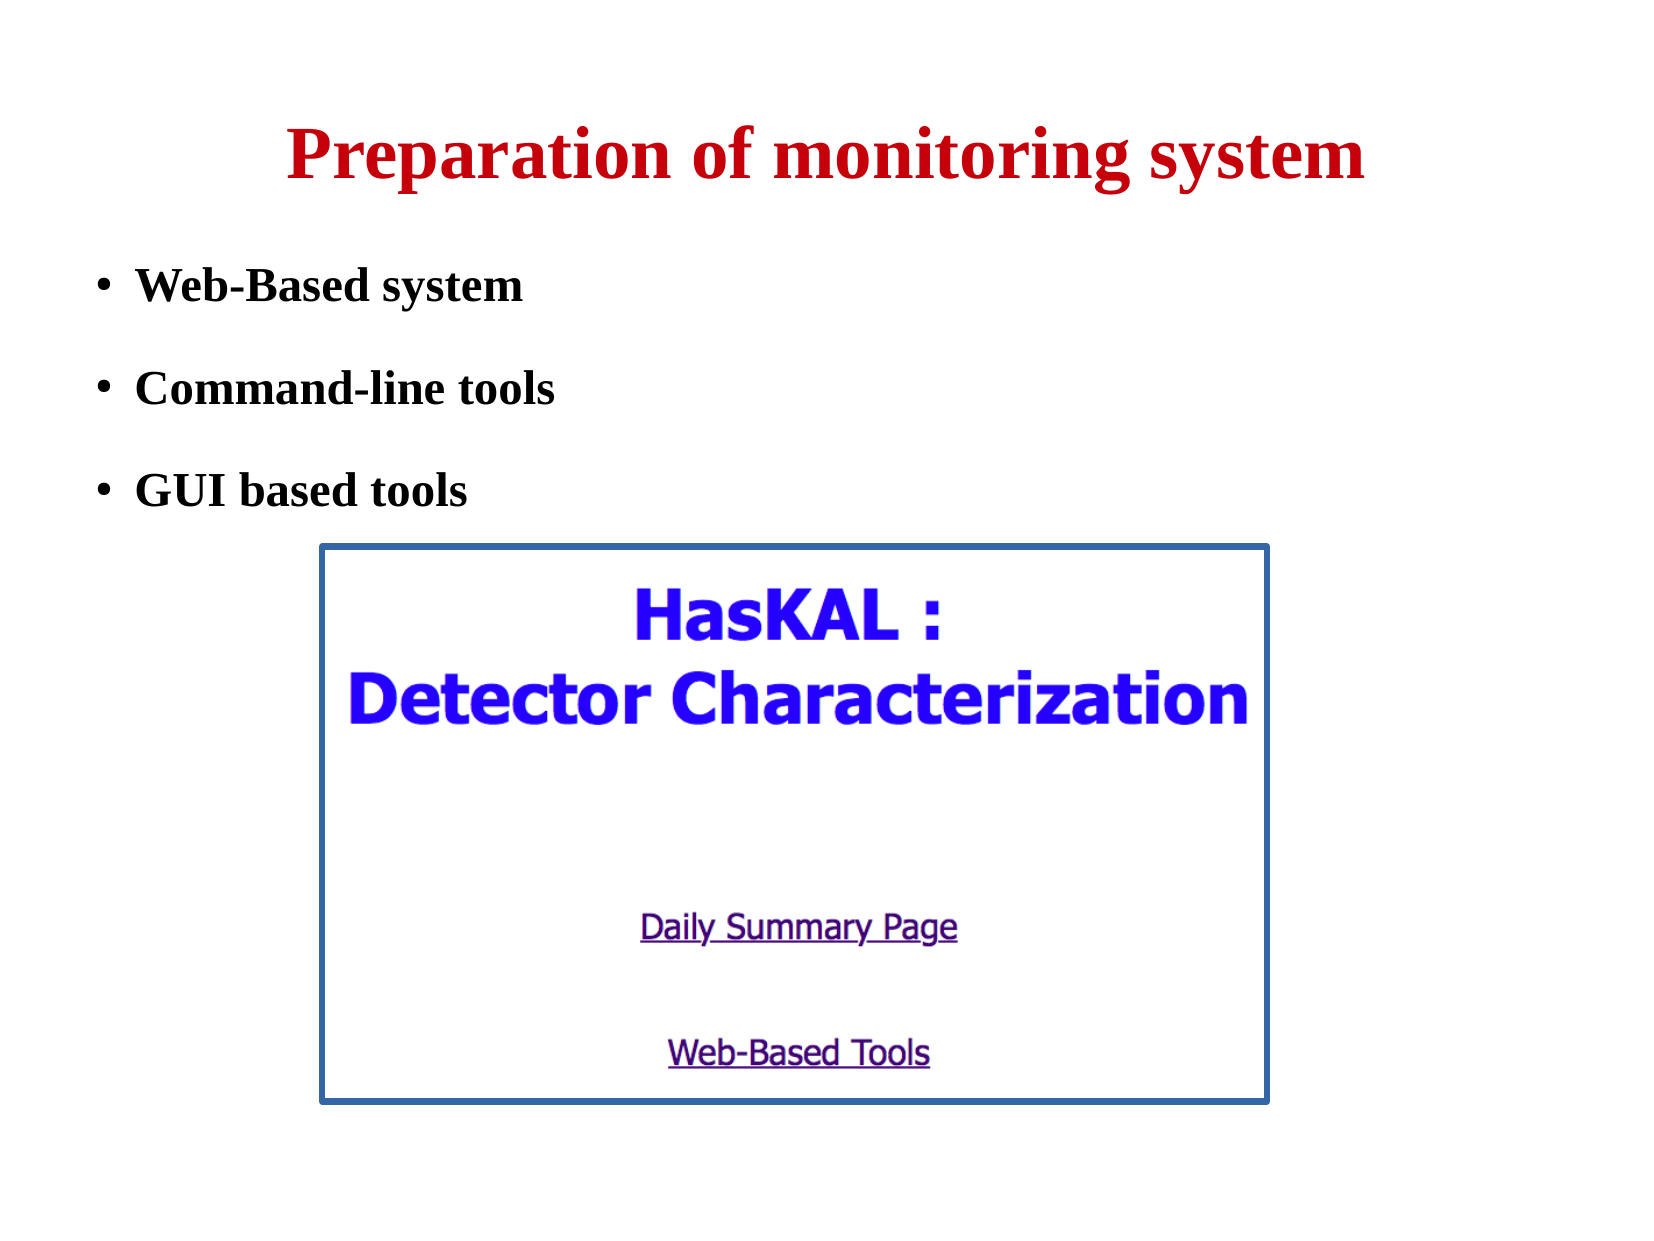

# Preparation of monitoring system
Web-Based system
Command-line tools
GUI based tools